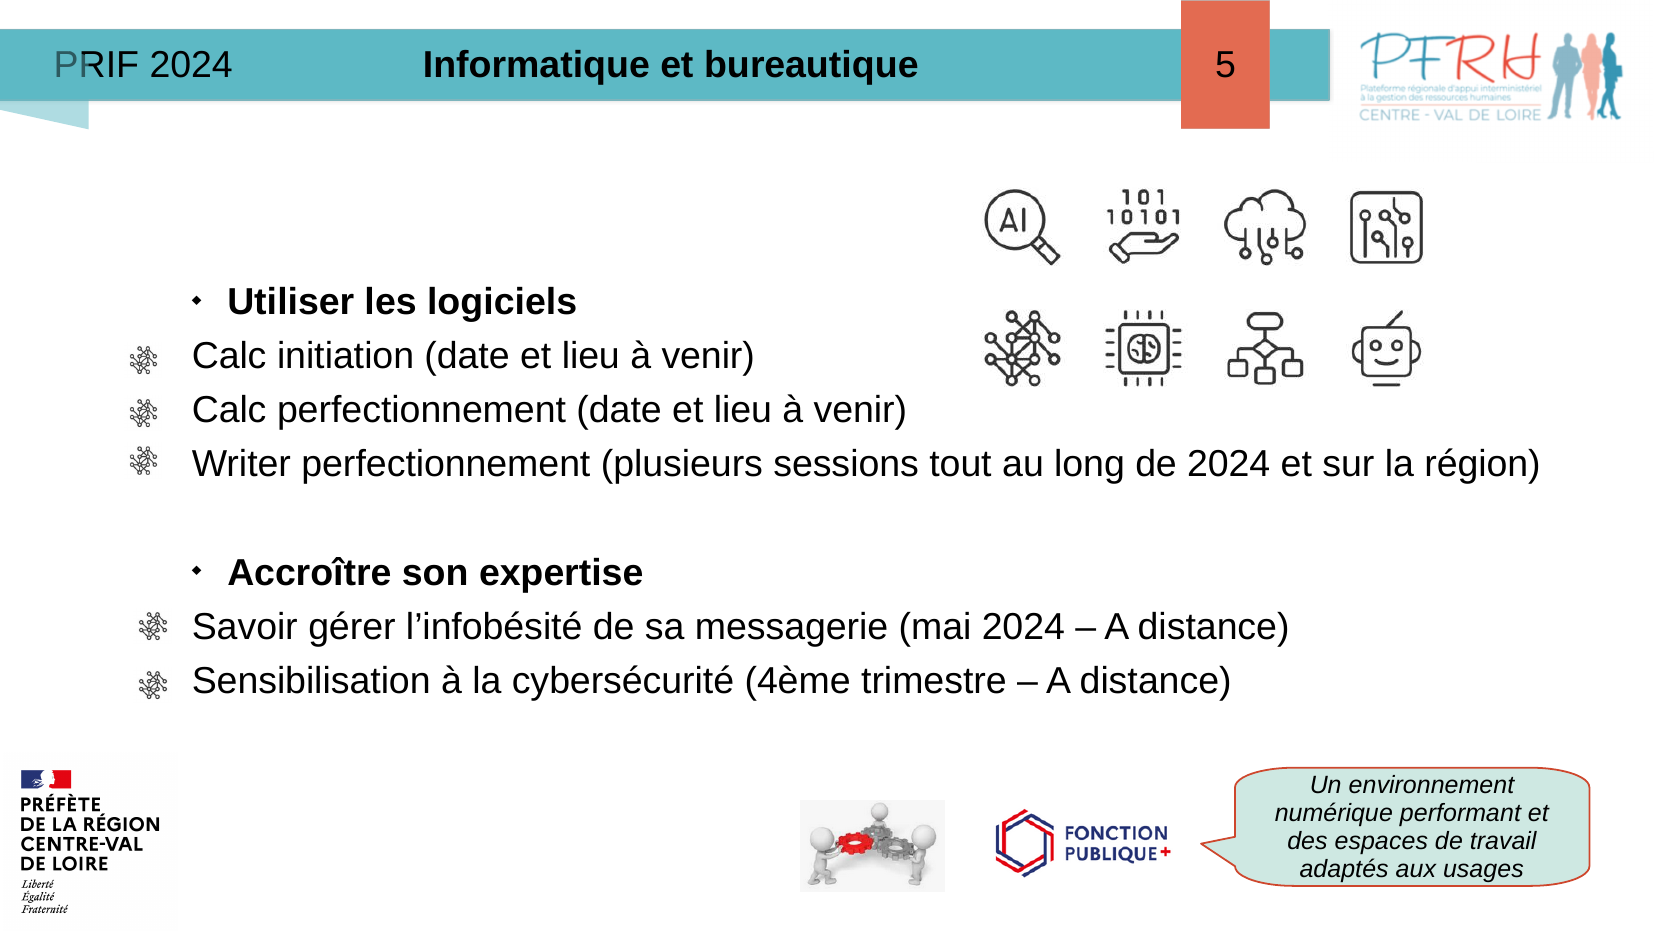

5
PRIF 2024			Informatique et bureautique
Utiliser les logiciels
Calc initiation (date et lieu à venir)
Calc perfectionnement (date et lieu à venir)
Writer perfectionnement (plusieurs sessions tout au long de 2024 et sur la région)
Accroître son expertise
Savoir gérer l’infobésité de sa messagerie (mai 2024 – A distance)
Sensibilisation à la cybersécurité (4ème trimestre – A distance)
Un environnement numérique performant et des espaces de travail adaptés aux usages